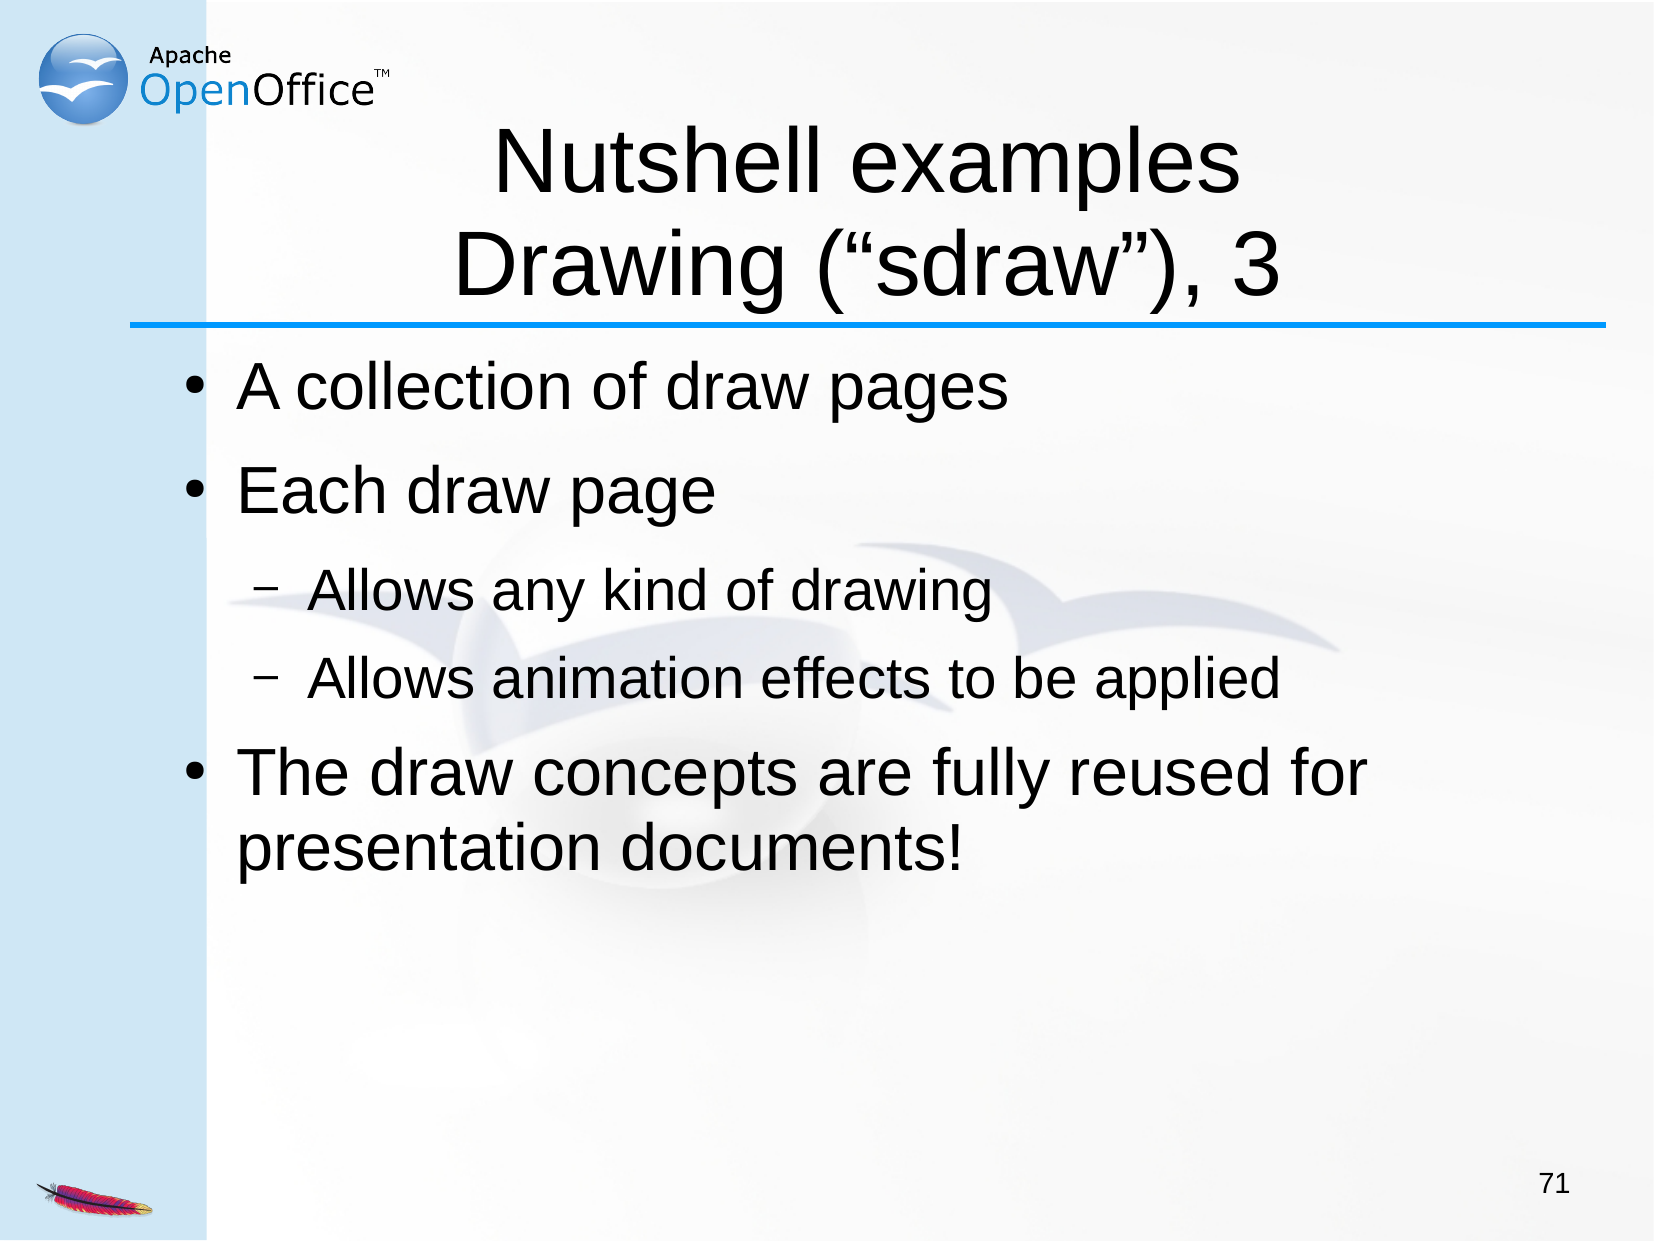

# Nutshell examples Drawing (“sdraw”), 3
A collection of draw pages
Each draw page
Allows any kind of drawing
Allows animation effects to be applied
The draw concepts are fully reused for presentation documents!
71